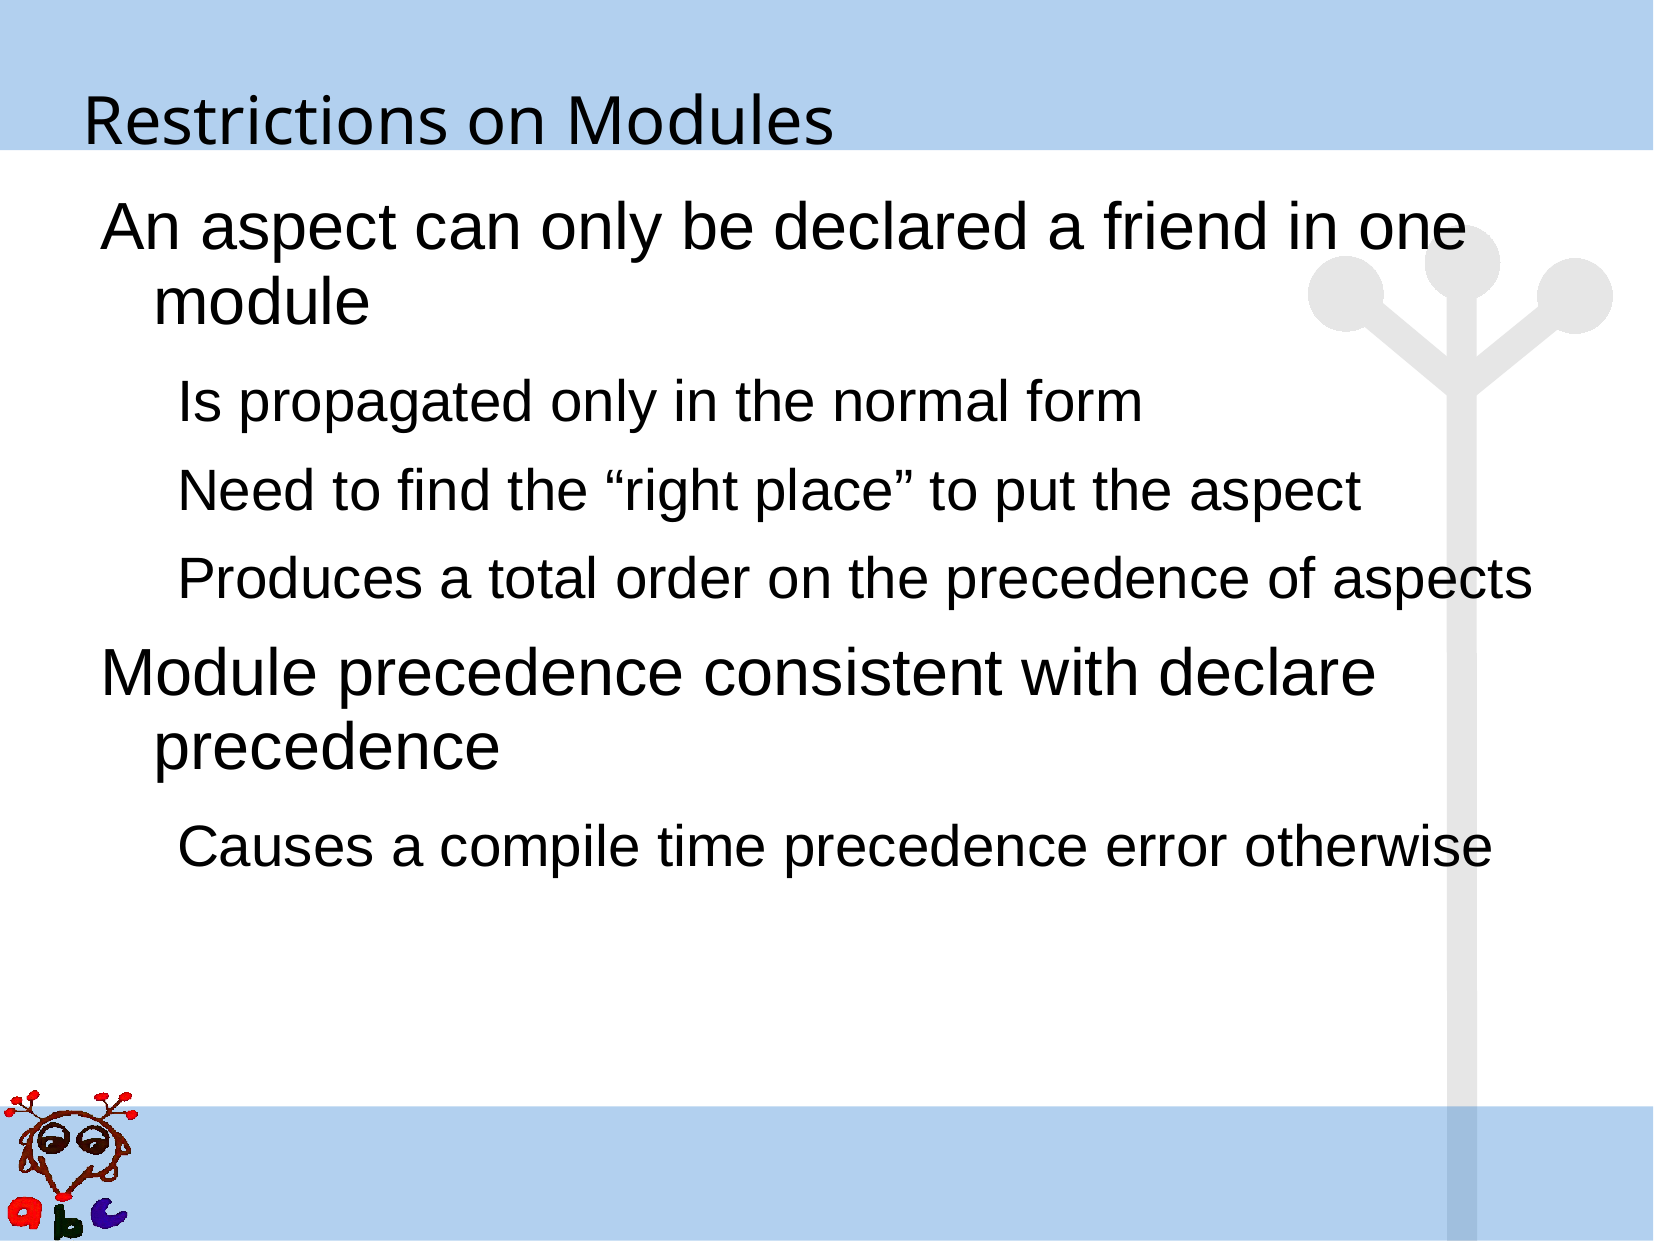

# Restrictions on Modules
An aspect can only be declared a friend in one module
Is propagated only in the normal form
Need to find the “right place” to put the aspect
Produces a total order on the precedence of aspects
Module precedence consistent with declare precedence
Causes a compile time precedence error otherwise